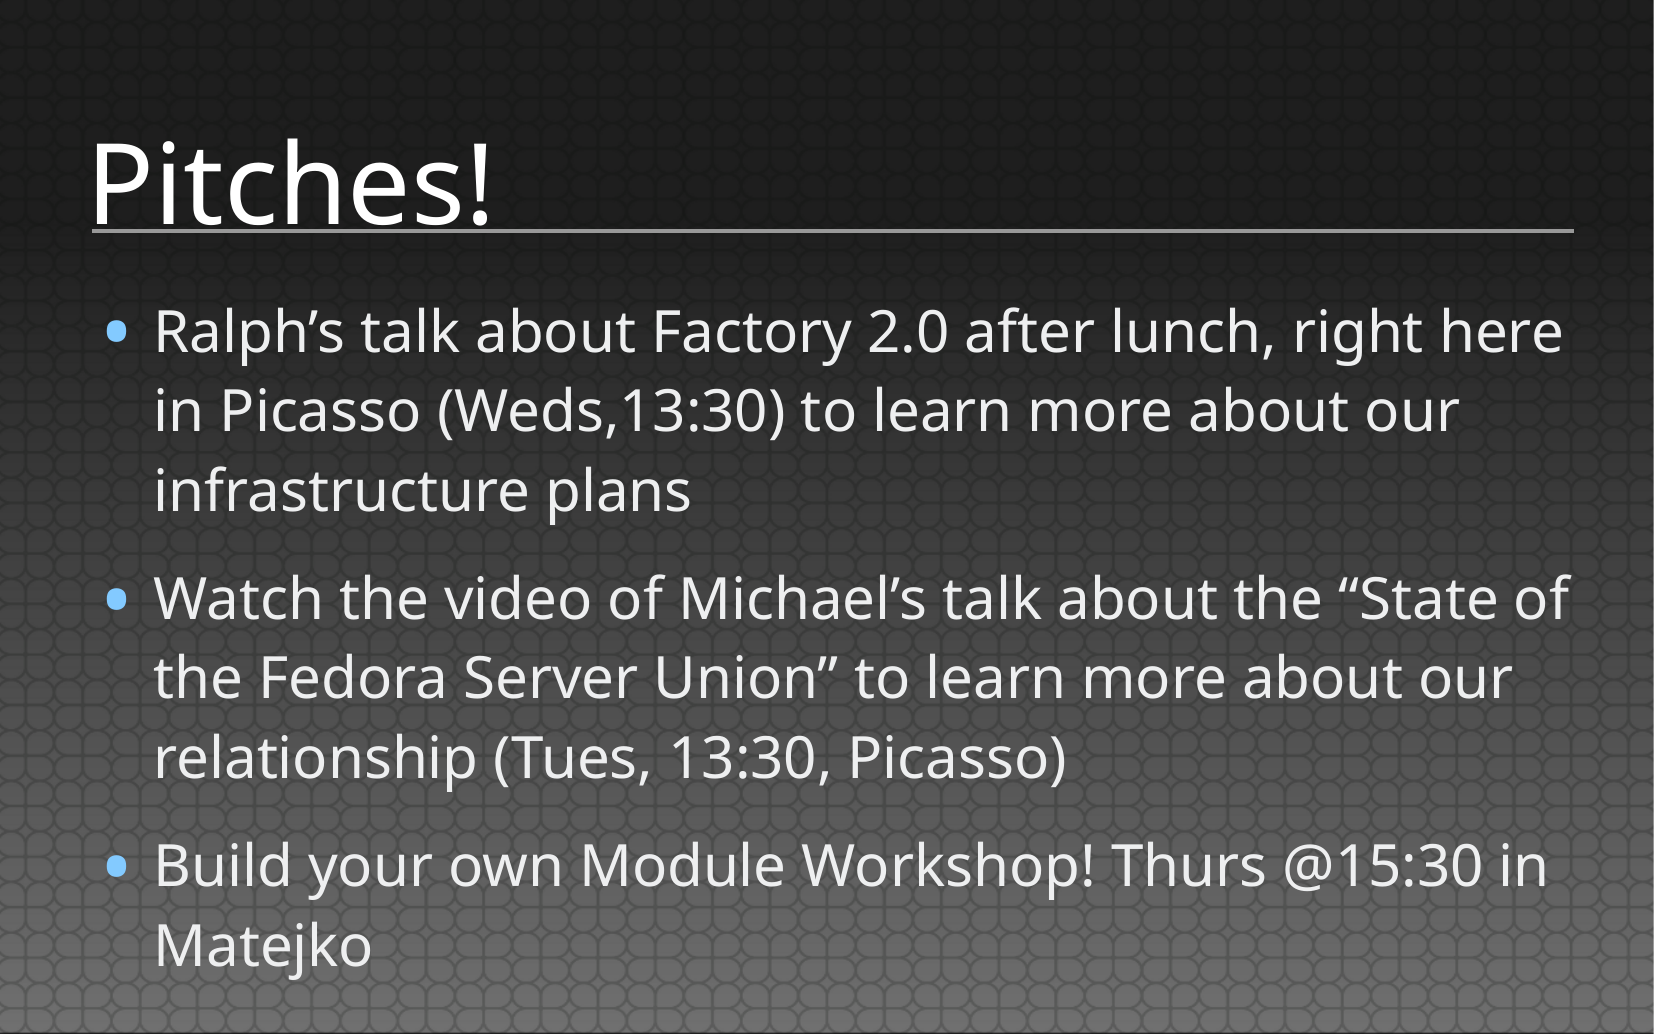

# Pitches!
Ralph’s talk about Factory 2.0 after lunch, right here in Picasso (Weds,13:30) to learn more about our infrastructure plans
Watch the video of Michael’s talk about the “State of the Fedora Server Union” to learn more about our relationship (Tues, 13:30, Picasso)
Build your own Module Workshop! Thurs @15:30 in Matejko